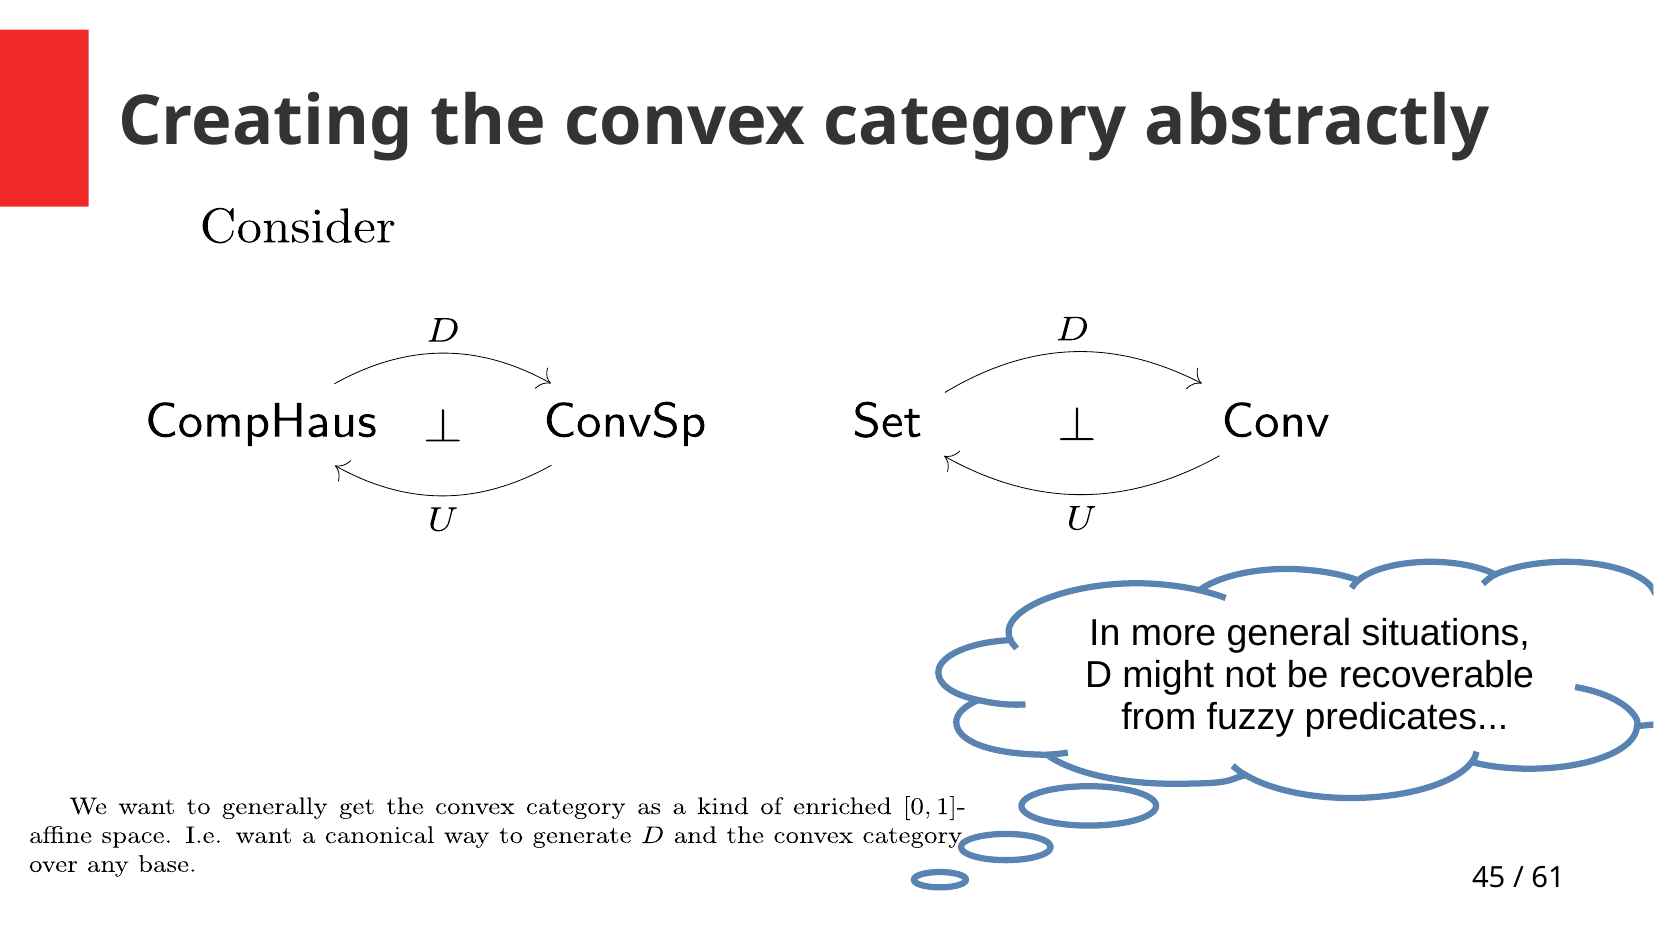

# Creating the convex category abstractly
In more general situations,
D might not be recoverable
from fuzzy predicates...
45